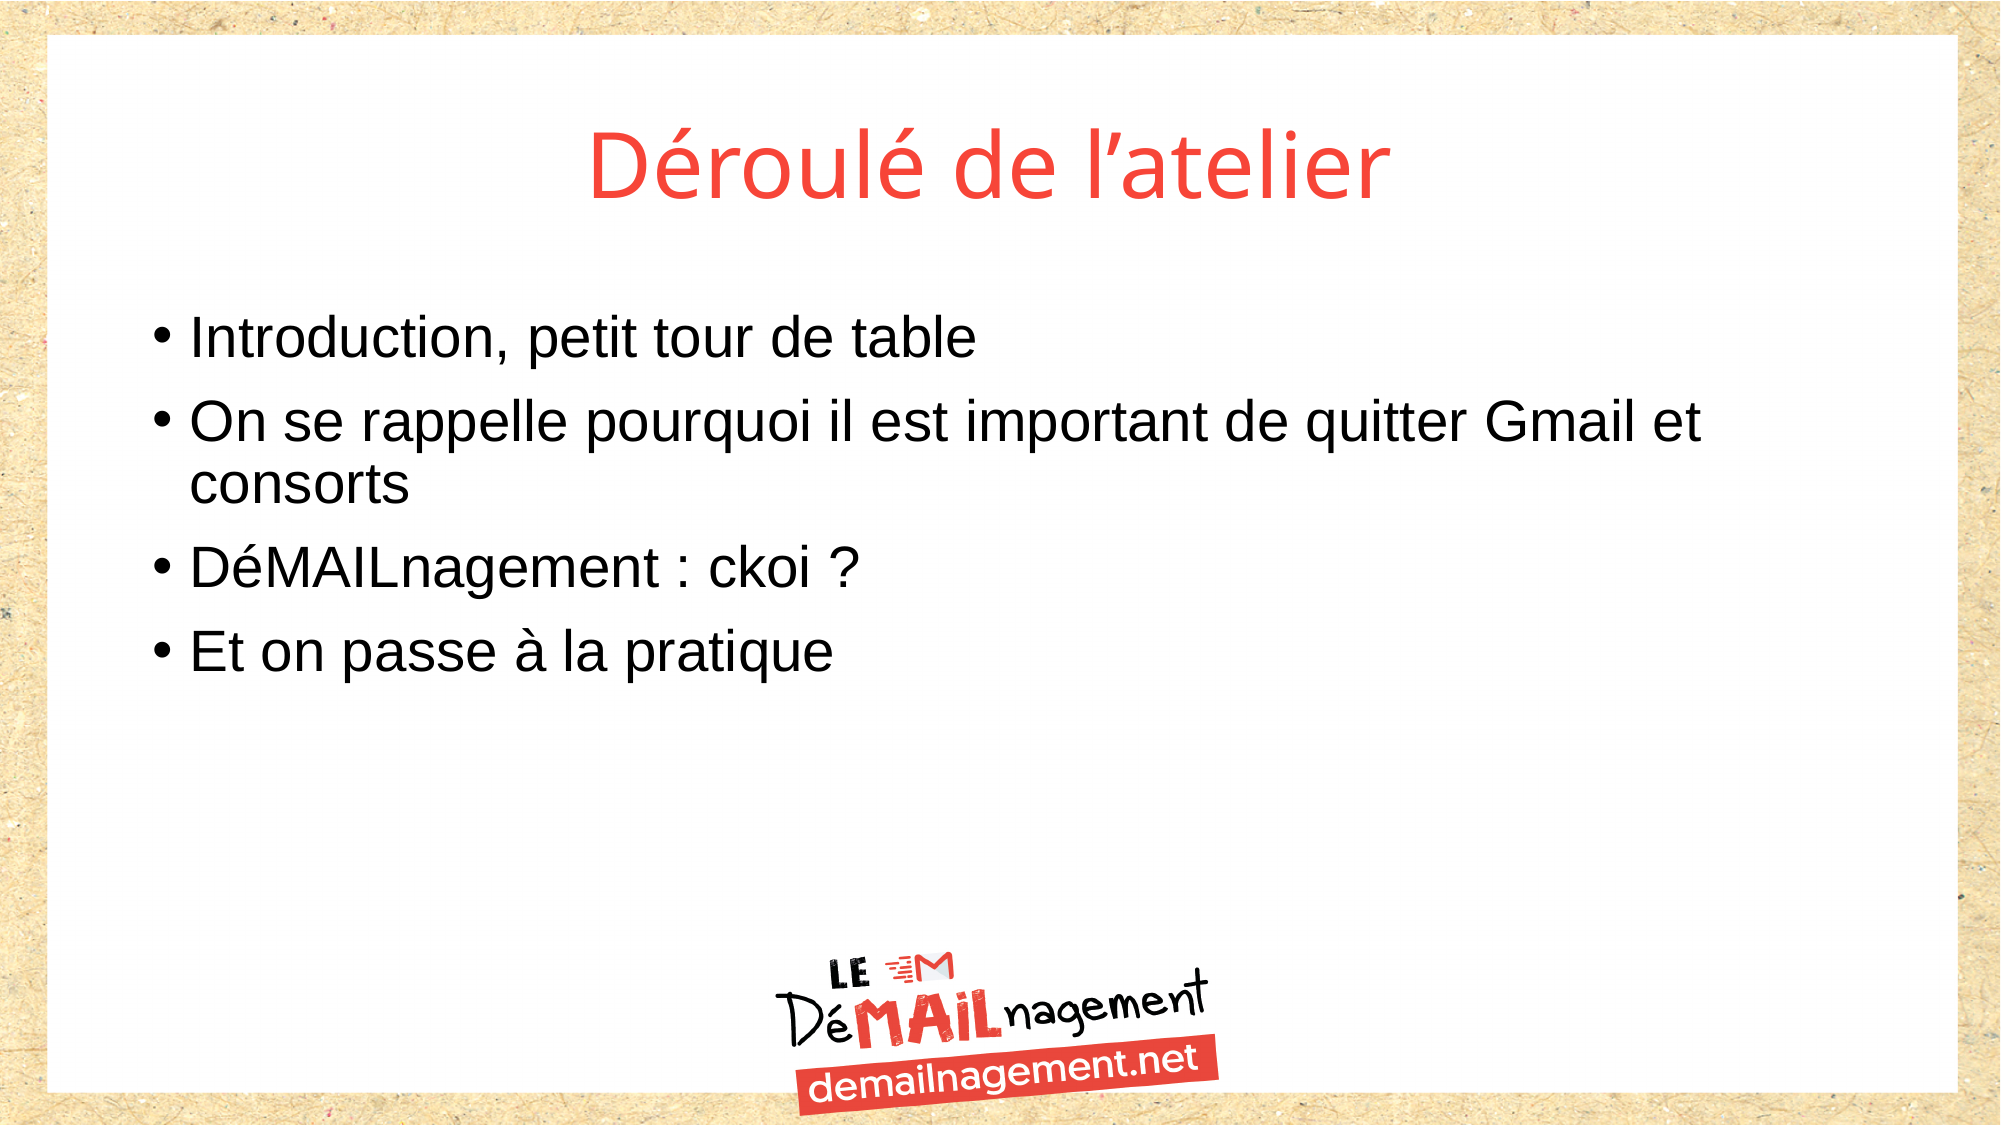

# Déroulé de l’atelier
Introduction, petit tour de table
On se rappelle pourquoi il est important de quitter Gmail et consorts
DéMAILnagement : ckoi ?
Et on passe à la pratique